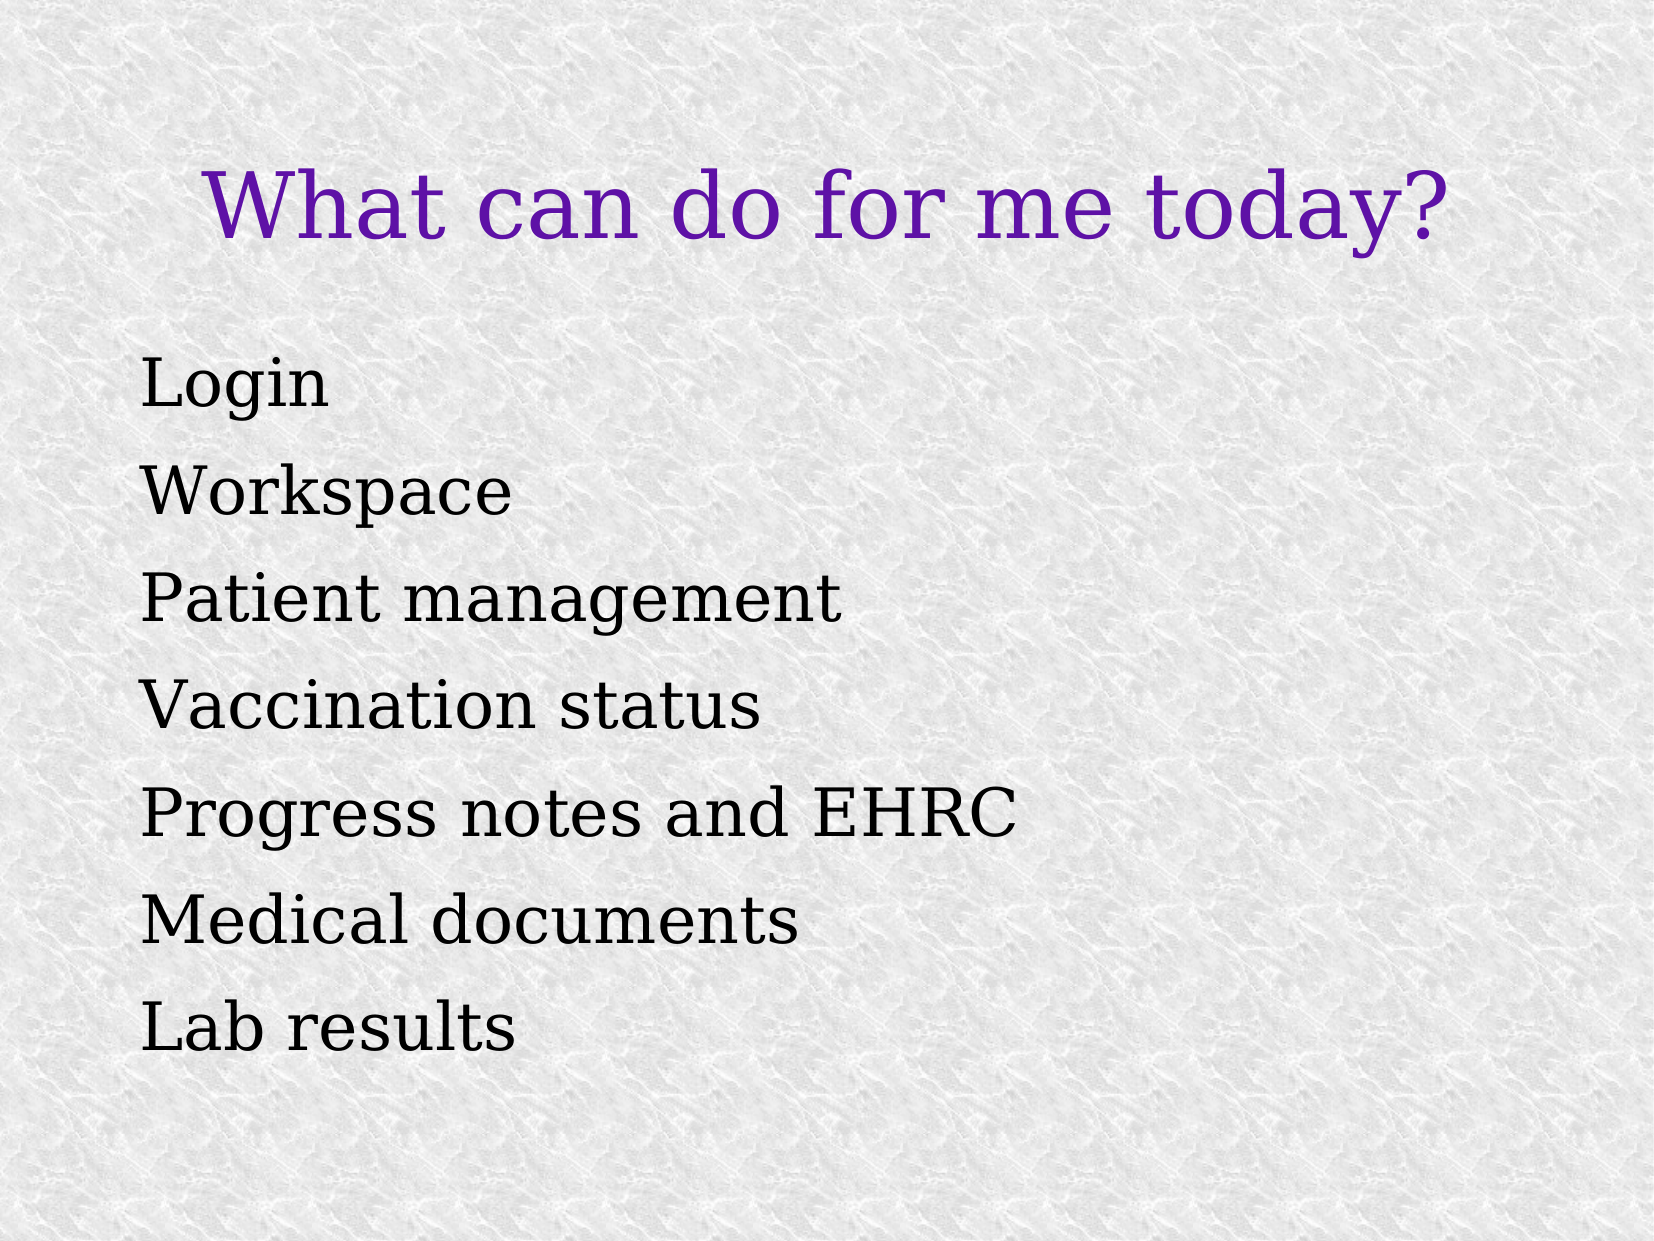

# What can do for me today?
Login
Workspace
Patient management
Vaccination status
Progress notes and EHRC
Medical documents
Lab results